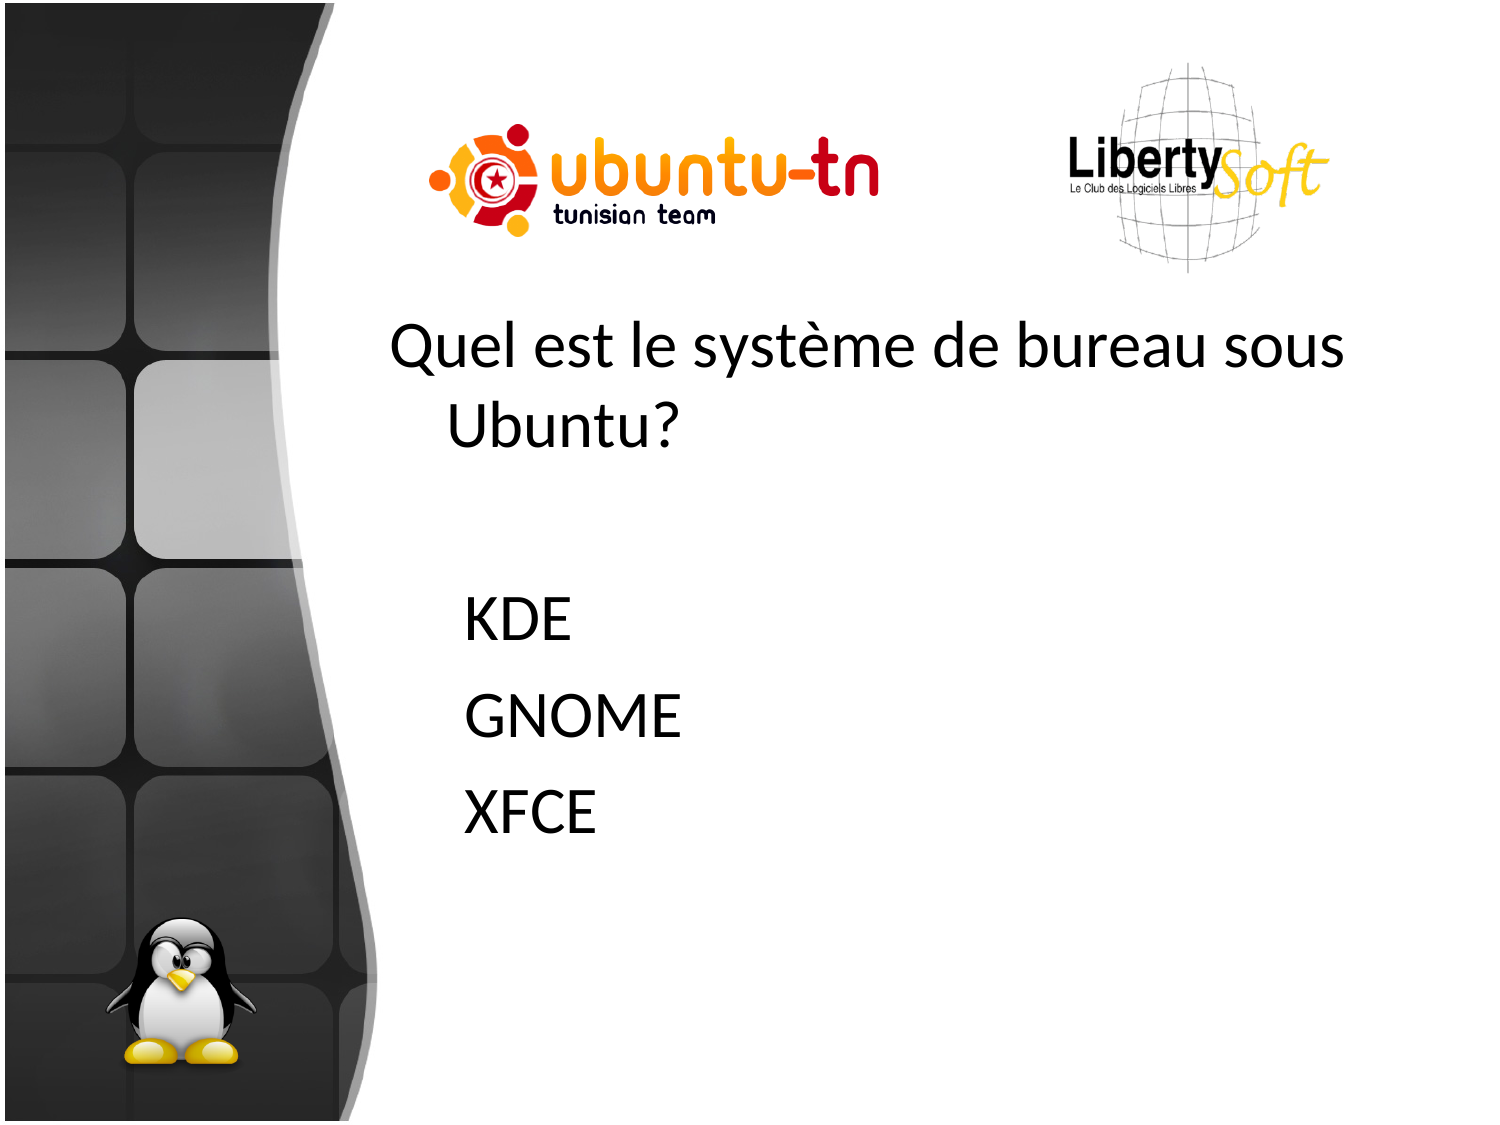

#
Quel est le système de bureau sous Ubuntu?
KDE
GNOME
XFCE